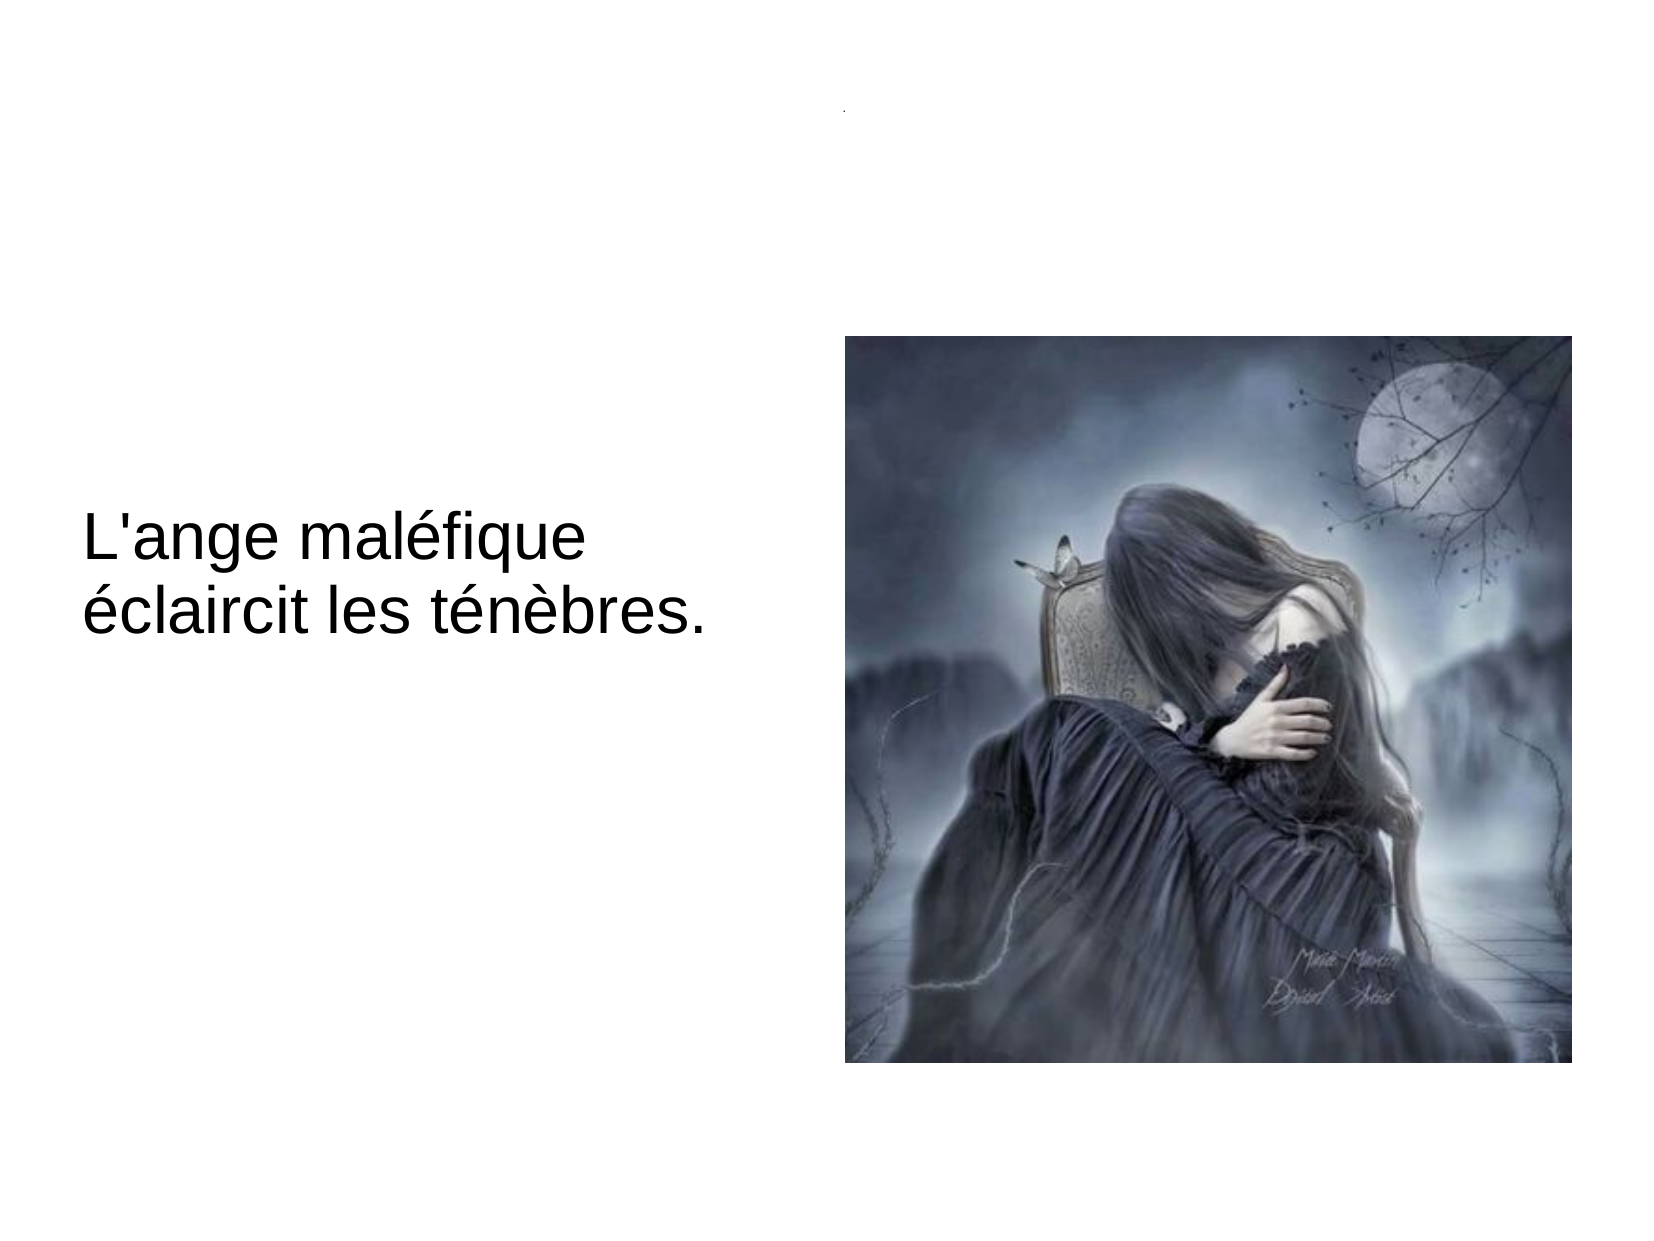

# .
L'ange maléfique éclaircit les ténèbres.